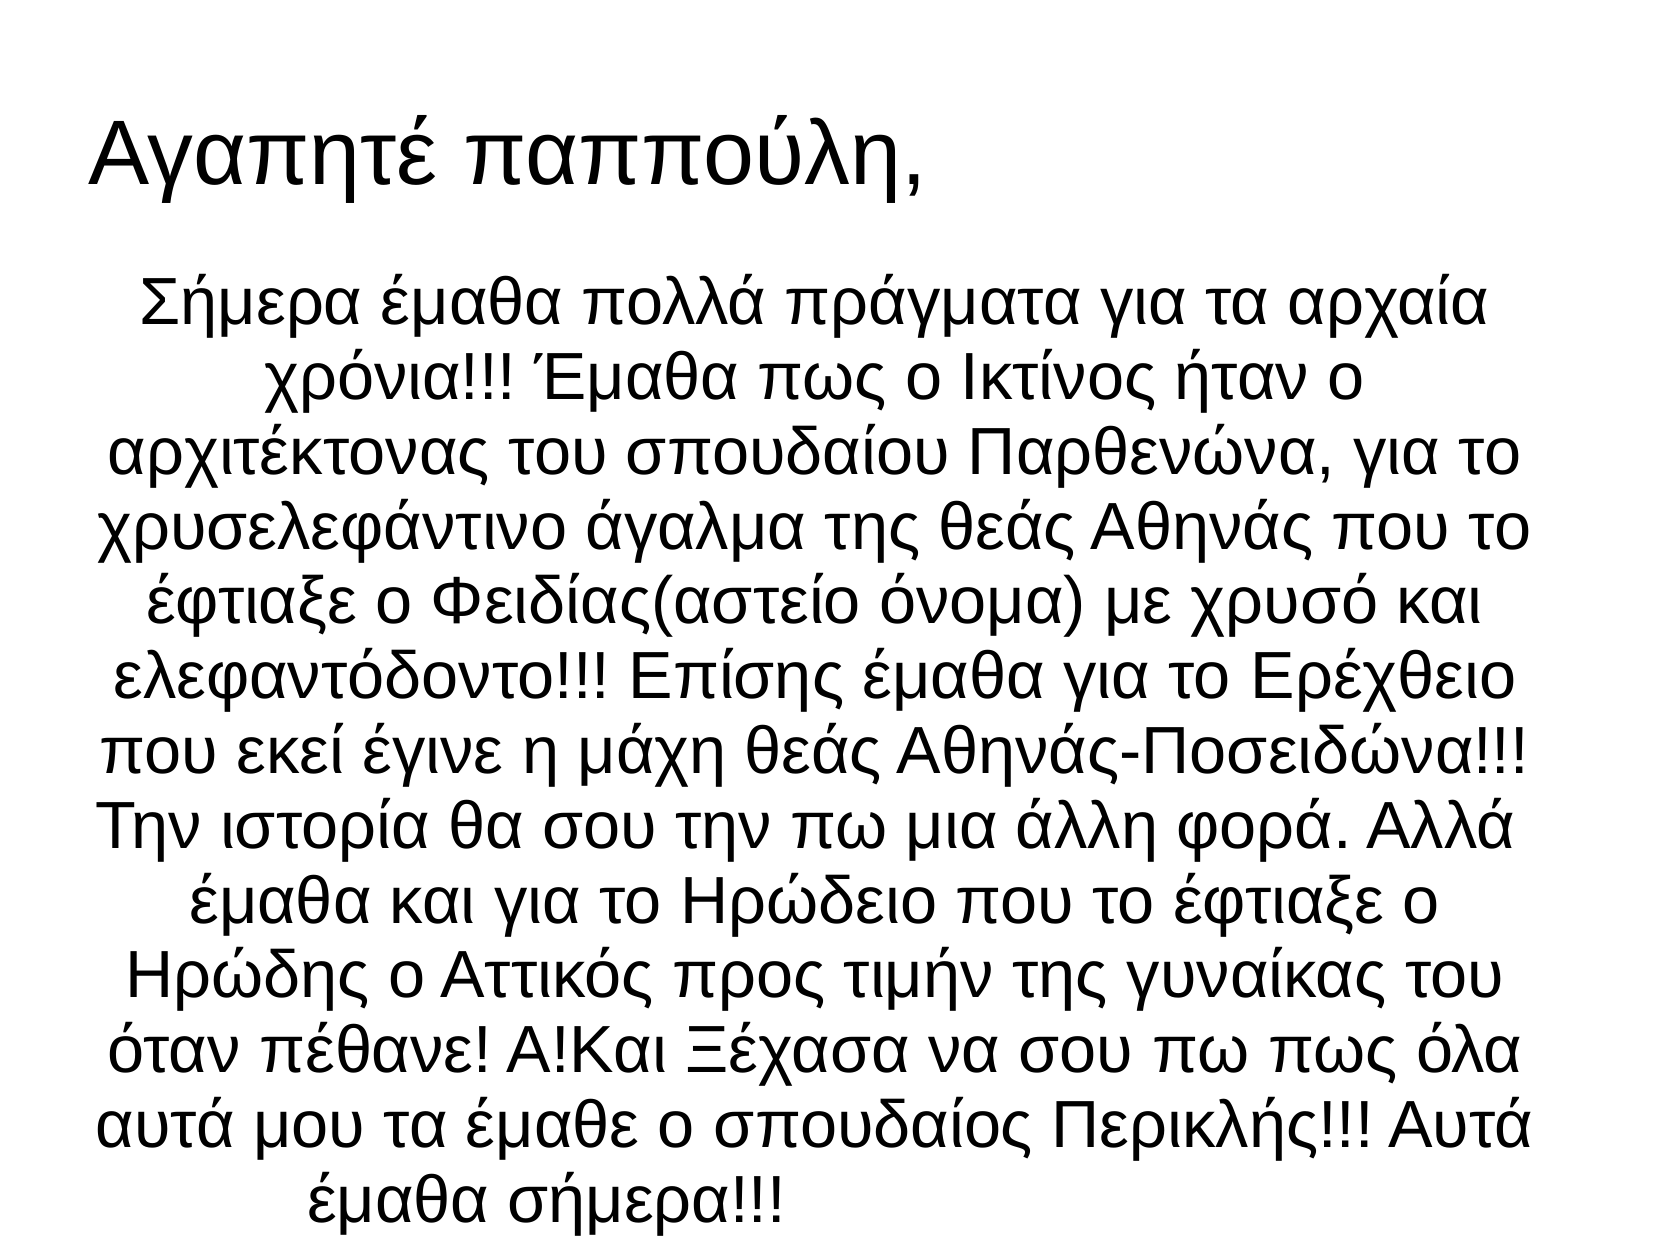

# Αγαπητέ παππούλη,
Σήμερα έμαθα πολλά πράγματα για τα αρχαία χρόνια!!! Έμαθα πως ο Ικτίνος ήταν ο αρχιτέκτονας του σπουδαίου Παρθενώνα, για το χρυσελεφάντινο άγαλμα της θεάς Αθηνάς που το έφτιαξε ο Φειδίας(αστείο όνομα) με χρυσό και ελεφαντόδοντο!!! Επίσης έμαθα για το Ερέχθειο που εκεί έγινε η μάχη θεάς Αθηνάς-Ποσειδώνα!!! Την ιστορία θα σου την πω μια άλλη φορά. Αλλά έμαθα και για το Ηρώδειο που το έφτιαξε ο Ηρώδης ο Αττικός προς τιμήν της γυναίκας του όταν πέθανε! Α!Και Ξέχασα να σου πω πως όλα αυτά μου τα έμαθε ο σπουδαίος Περικλής!!! Αυτά έμαθα σήμερα!!!